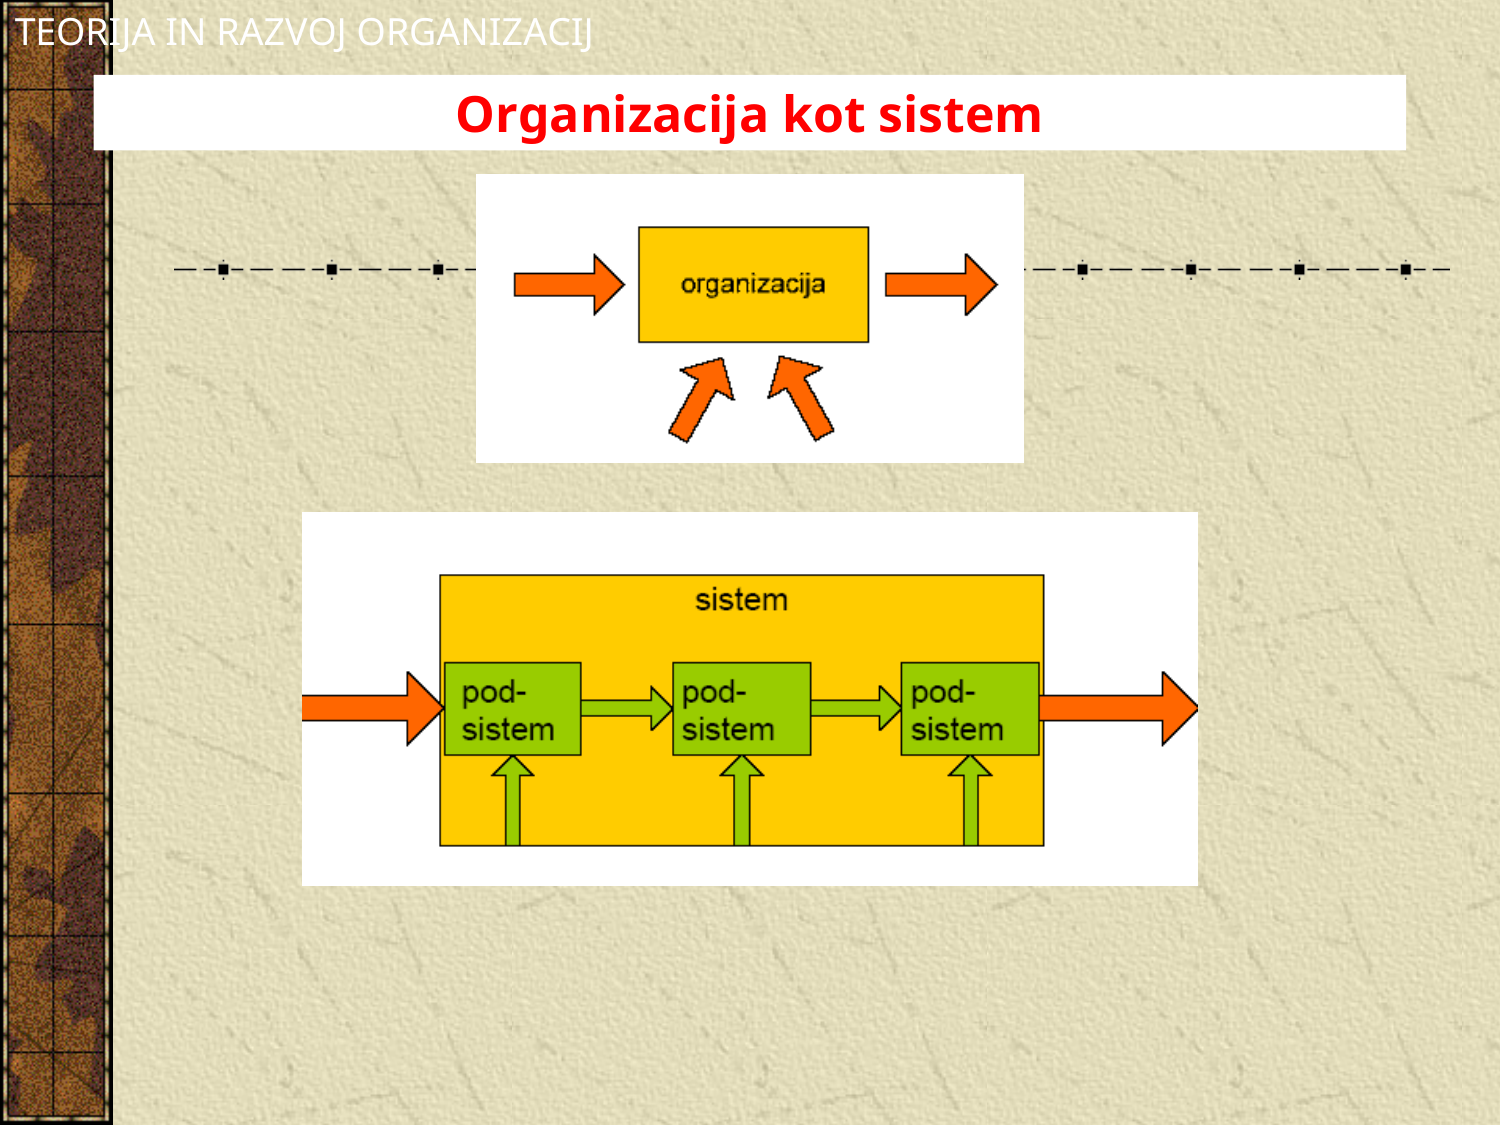

TEORIJA IN RAZVOJ ORGANIZACIJ
Organizacija kot sistem